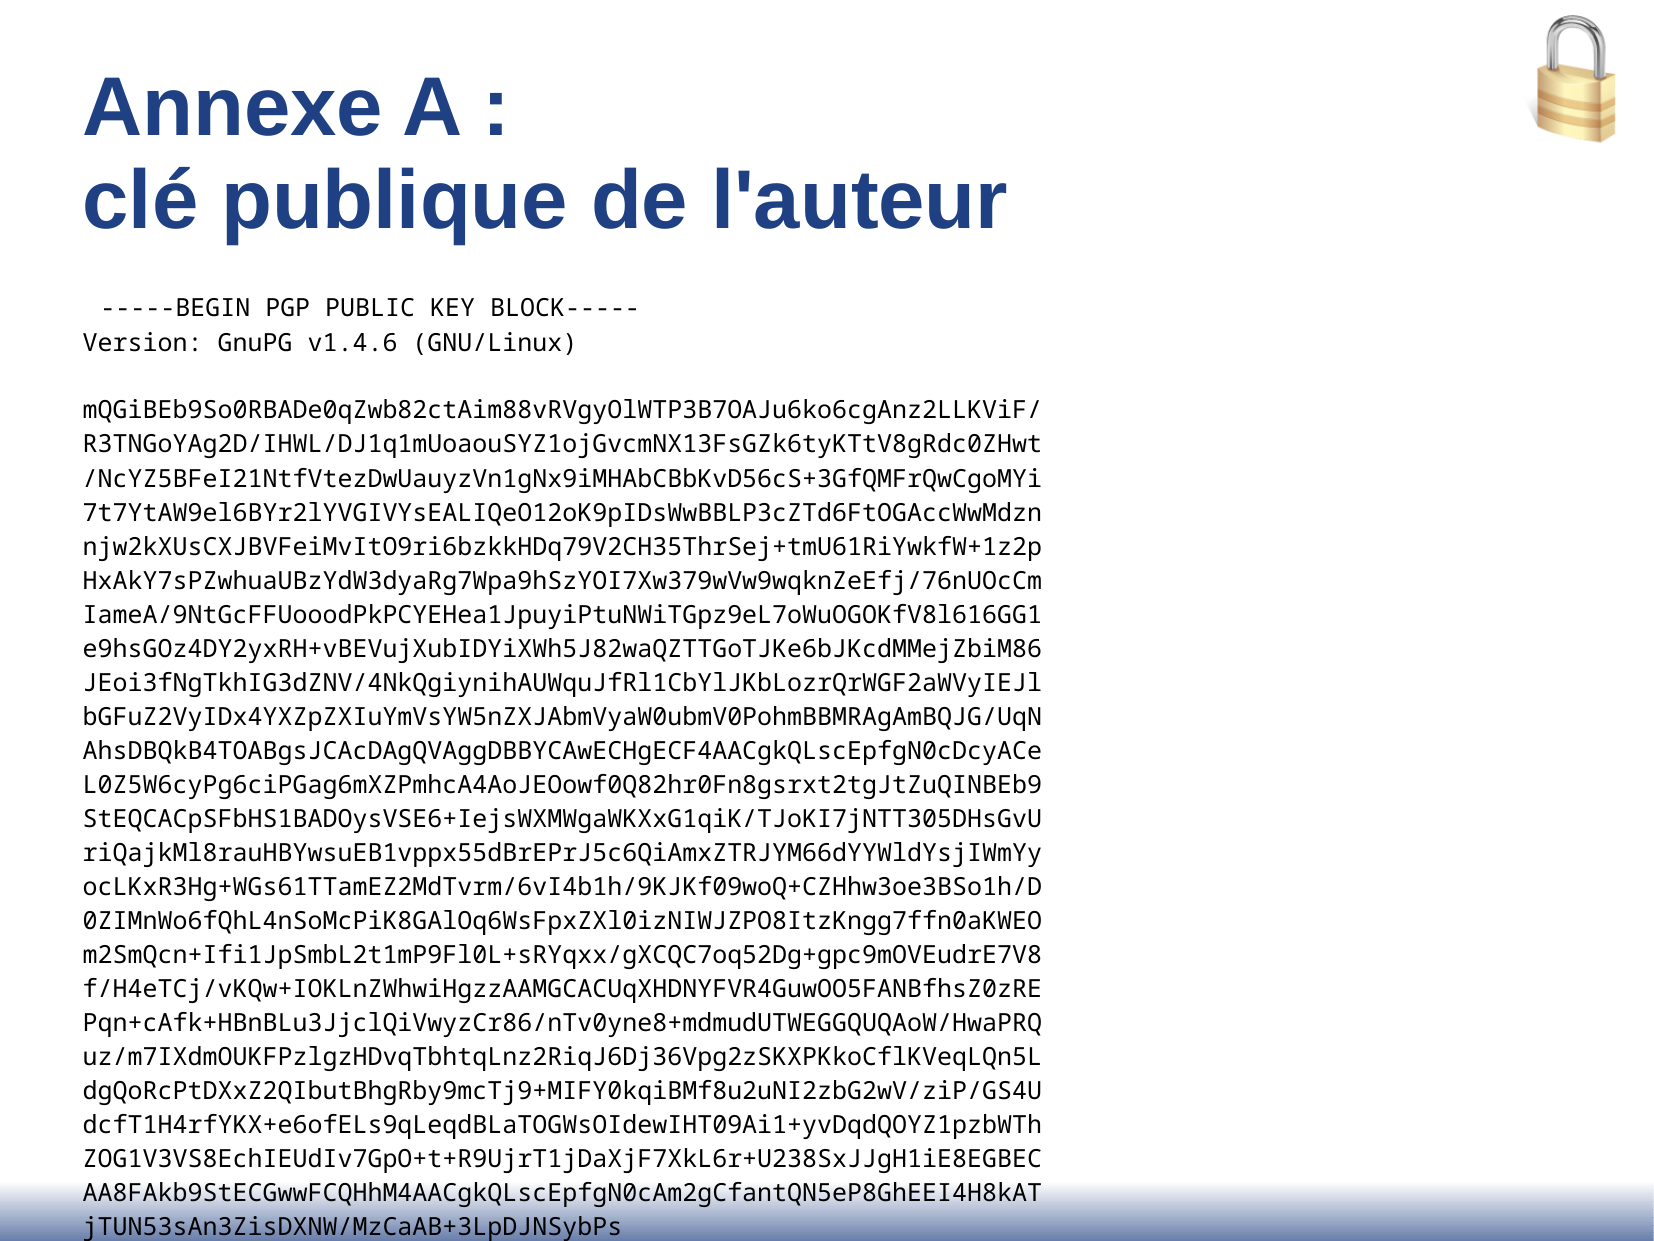

# Annexe A : clé publique de l'auteur
-----BEGIN PGP PUBLIC KEY BLOCK-----
Version: GnuPG v1.4.6 (GNU/Linux)
mQGiBEb9So0RBADe0qZwb82ctAim88vRVgyOlWTP3B7OAJu6ko6cgAnz2LLKViF/
R3TNGoYAg2D/IHWL/DJ1q1mUoaouSYZ1ojGvcmNX13FsGZk6tyKTtV8gRdc0ZHwt
/NcYZ5BFeI21NtfVtezDwUauyzVn1gNx9iMHAbCBbKvD56cS+3GfQMFrQwCgoMYi
7t7YtAW9el6BYr2lYVGIVYsEALIQeO12oK9pIDsWwBBLP3cZTd6FtOGAccWwMdzn
njw2kXUsCXJBVFeiMvItO9ri6bzkkHDq79V2CH35ThrSej+tmU61RiYwkfW+1z2p
HxAkY7sPZwhuaUBzYdW3dyaRg7Wpa9hSzYOI7Xw379wVw9wqknZeEfj/76nUOcCm
IameA/9NtGcFFUooodPkPCYEHea1JpuyiPtuNWiTGpz9eL7oWuOGOKfV8l616GG1
e9hsGOz4DY2yxRH+vBEVujXubIDYiXWh5J82waQZTTGoTJKe6bJKcdMMejZbiM86
JEoi3fNgTkhIG3dZNV/4NkQgiynihAUWquJfRl1CbYlJKbLozrQrWGF2aWVyIEJl
bGFuZ2VyIDx4YXZpZXIuYmVsYW5nZXJAbmVyaW0ubmV0PohmBBMRAgAmBQJG/UqN
AhsDBQkB4TOABgsJCAcDAgQVAggDBBYCAwECHgECF4AACgkQLscEpfgN0cDcyACe
L0Z5W6cyPg6ciPGag6mXZPmhcA4AoJEOowf0Q82hr0Fn8gsrxt2tgJtZuQINBEb9
StEQCACpSFbHS1BADOysVSE6+IejsWXMWgaWKXxG1qiK/TJoKI7jNTT305DHsGvU
riQajkMl8rauHBYwsuEB1vppx55dBrEPrJ5c6QiAmxZTRJYM66dYYWldYsjIWmYy
ocLKxR3Hg+WGs61TTamEZ2MdTvrm/6vI4b1h/9KJKf09woQ+CZHhw3oe3BSo1h/D
0ZIMnWo6fQhL4nSoMcPiK8GAlOq6WsFpxZXl0izNIWJZPO8ItzKngg7ffn0aKWEO
m2SmQcn+Ifi1JpSmbL2t1mP9Fl0L+sRYqxx/gXCQC7oq52Dg+gpc9mOVEudrE7V8
f/H4eTCj/vKQw+IOKLnZWhwiHgzzAAMGCACUqXHDNYFVR4GuwOO5FANBfhsZ0zRE
Pqn+cAfk+HBnBLu3JjclQiVwyzCr86/nTv0yne8+mdmudUTWEGGQUQAoW/HwaPRQ
uz/m7IXdmOUKFPzlgzHDvqTbhtqLnz2RiqJ6Dj36Vpg2zSKXPKkoCflKVeqLQn5L
dgQoRcPtDXxZ2QIbutBhgRby9mcTj9+MIFY0kqiBMf8u2uNI2zbG2wV/ziP/GS4U
dcfT1H4rfYKX+e6ofELs9qLeqdBLaTOGWsOIdewIHT09Ai1+yvDqdQOYZ1pzbWTh
ZOG1V3VS8EchIEUdIv7GpO+t+R9UjrT1jDaXjF7XkL6r+U238SxJJgH1iE8EGBEC
AA8FAkb9StECGwwFCQHhM4AACgkQLscEpfgN0cAm2gCfantQN5eP8GhEEI4H8kAT
jTUN53sAn3ZisDXNW/MzCaAB+3LpDJNSybPs
=7sk+
-----END PGP PUBLIC KEY BLOCK-----